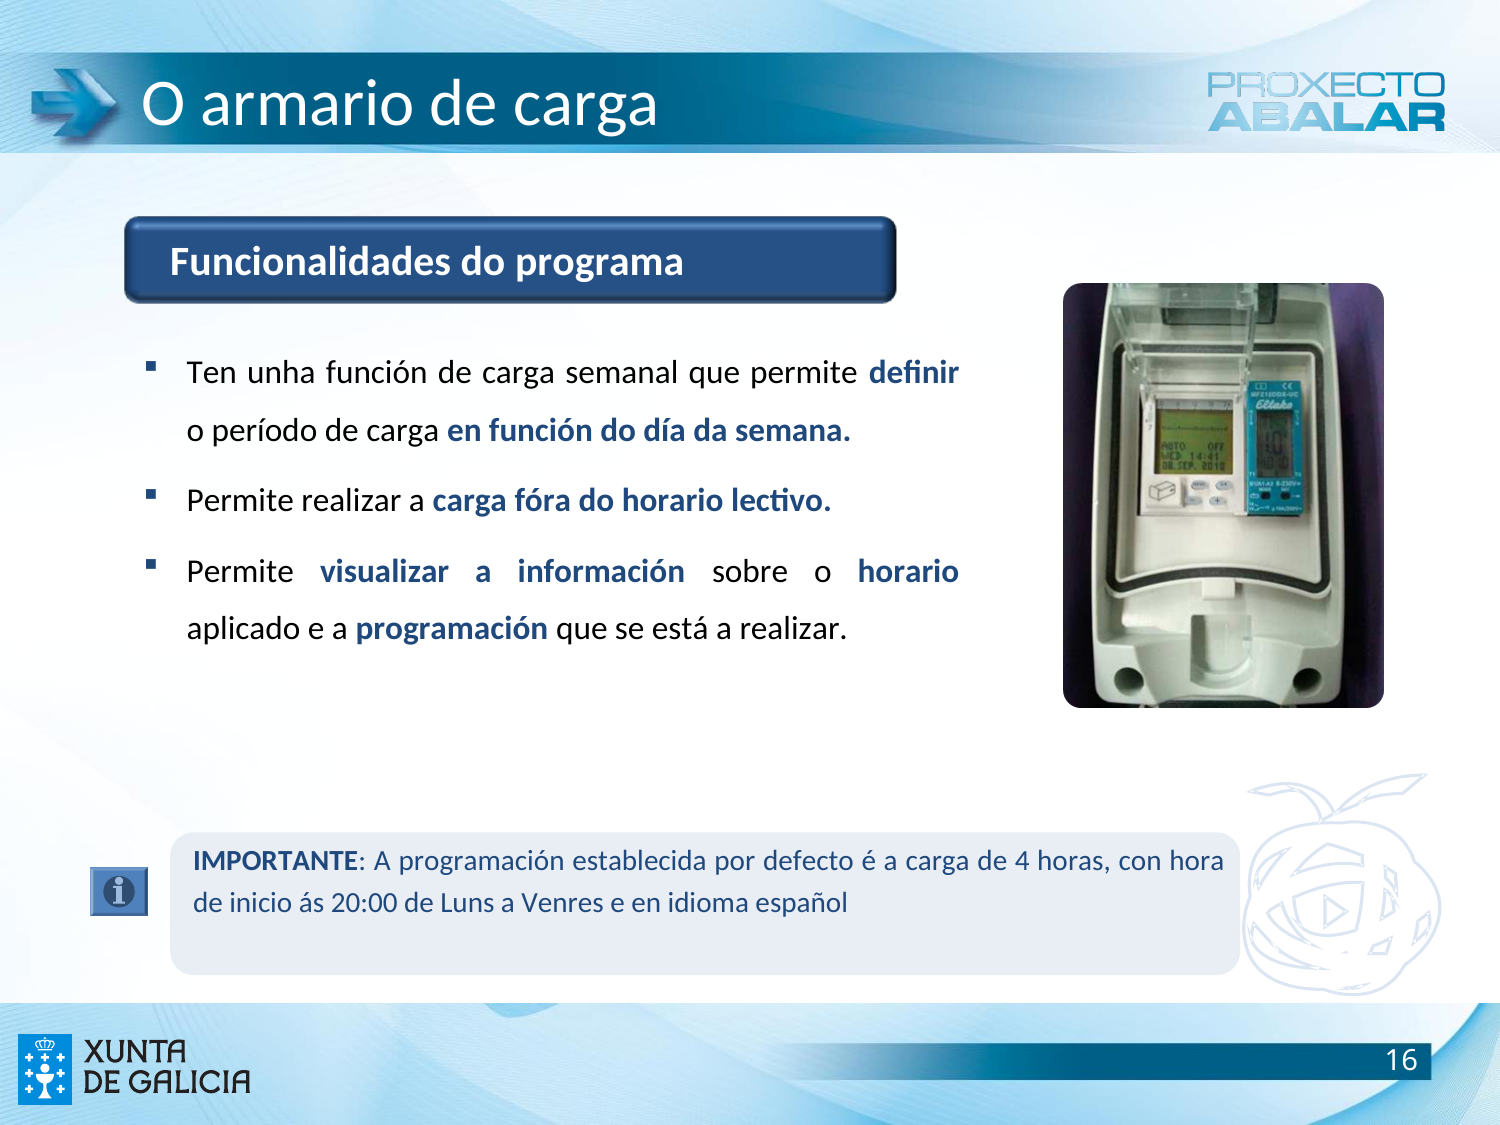

O armario de carga
Funcionalidades do programa
Ten unha función de carga semanal que permite definir o período de carga en función do día da semana.
Permite realizar a carga fóra do horario lectivo.
Permite visualizar a información sobre o horario aplicado e a programación que se está a realizar.
IMPORTANTE: A programación establecida por defecto é a carga de 4 horas, con hora de inicio ás 20:00 de Luns a Venres e en idioma español